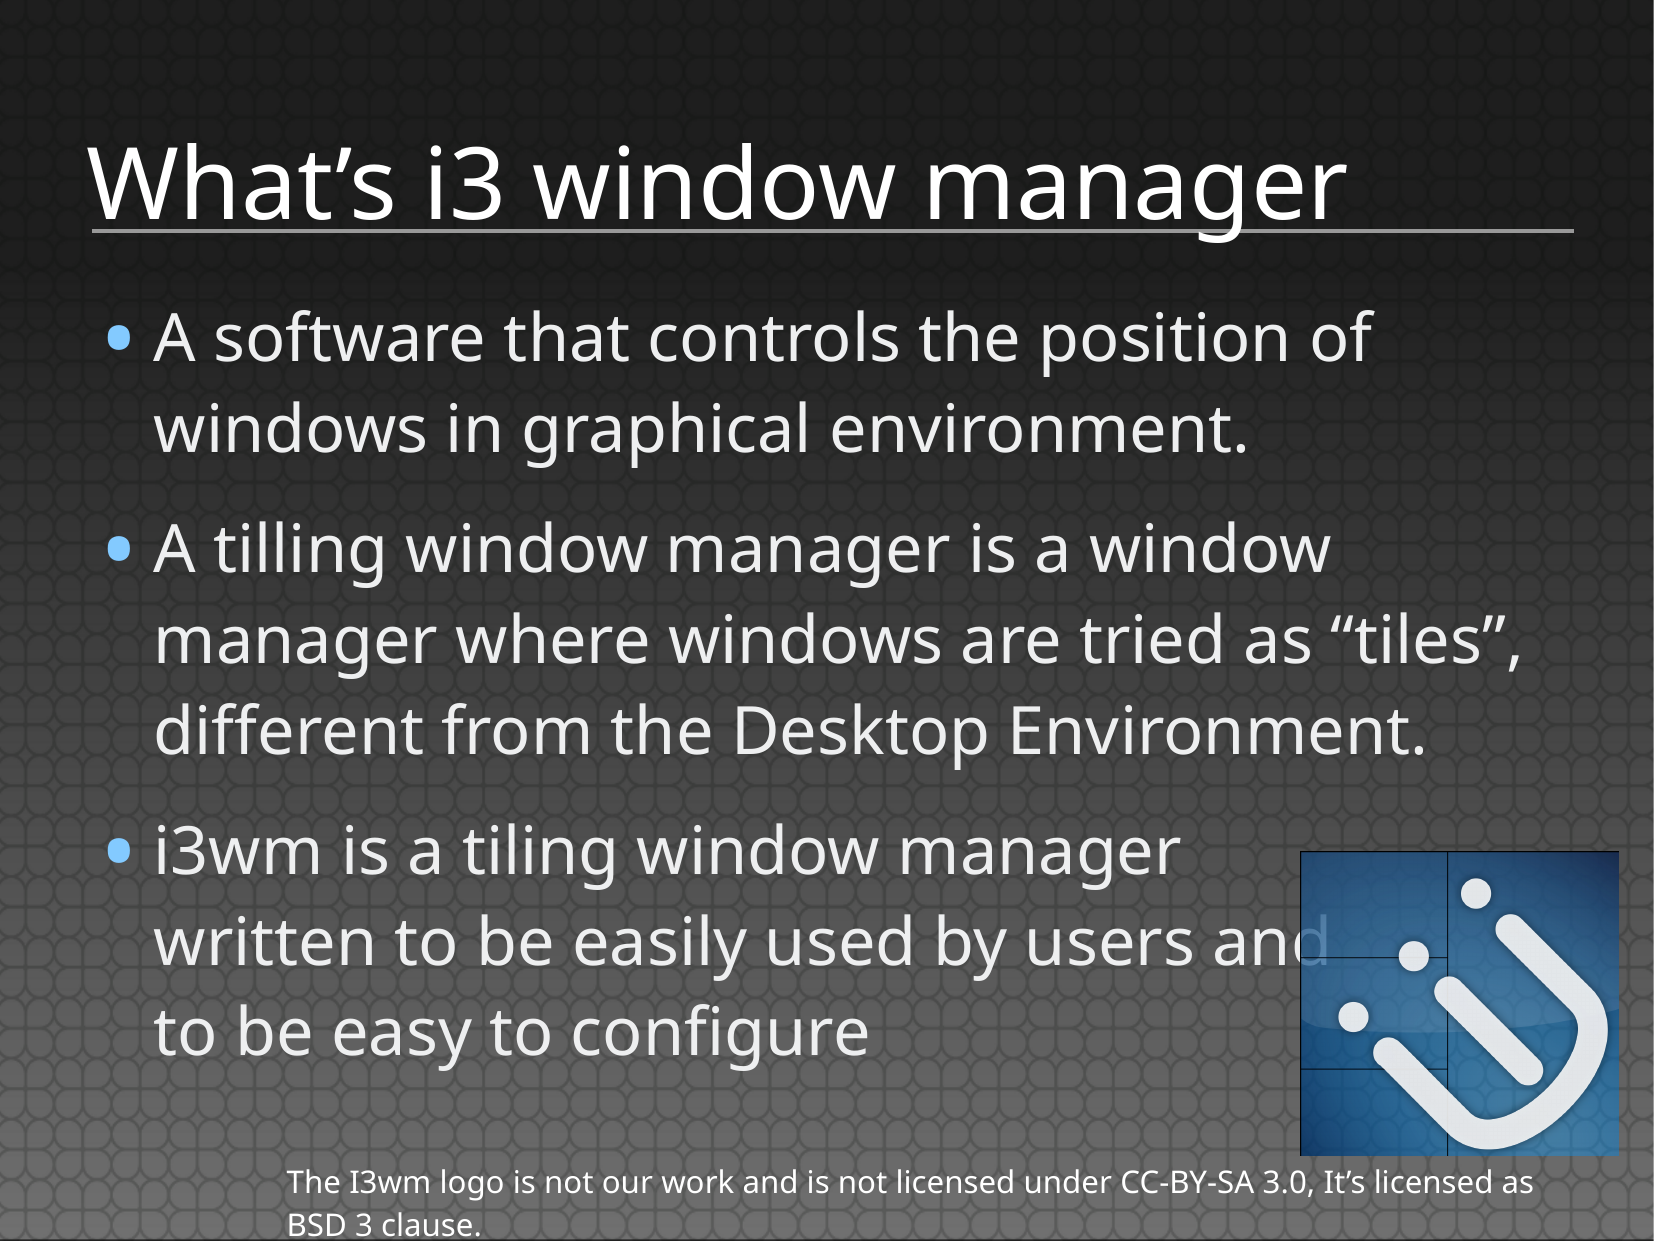

# What’s i3 window manager
A software that controls the position of windows in graphical environment.
A tilling window manager is a window manager where windows are tried as “tiles”, different from the Desktop Environment.
i3wm is a tiling window manager
written to be easily used by users and
to be easy to configure
The I3wm logo is not our work and is not licensed under CC-BY-SA 3.0, It’s licensed as
BSD 3 clause.